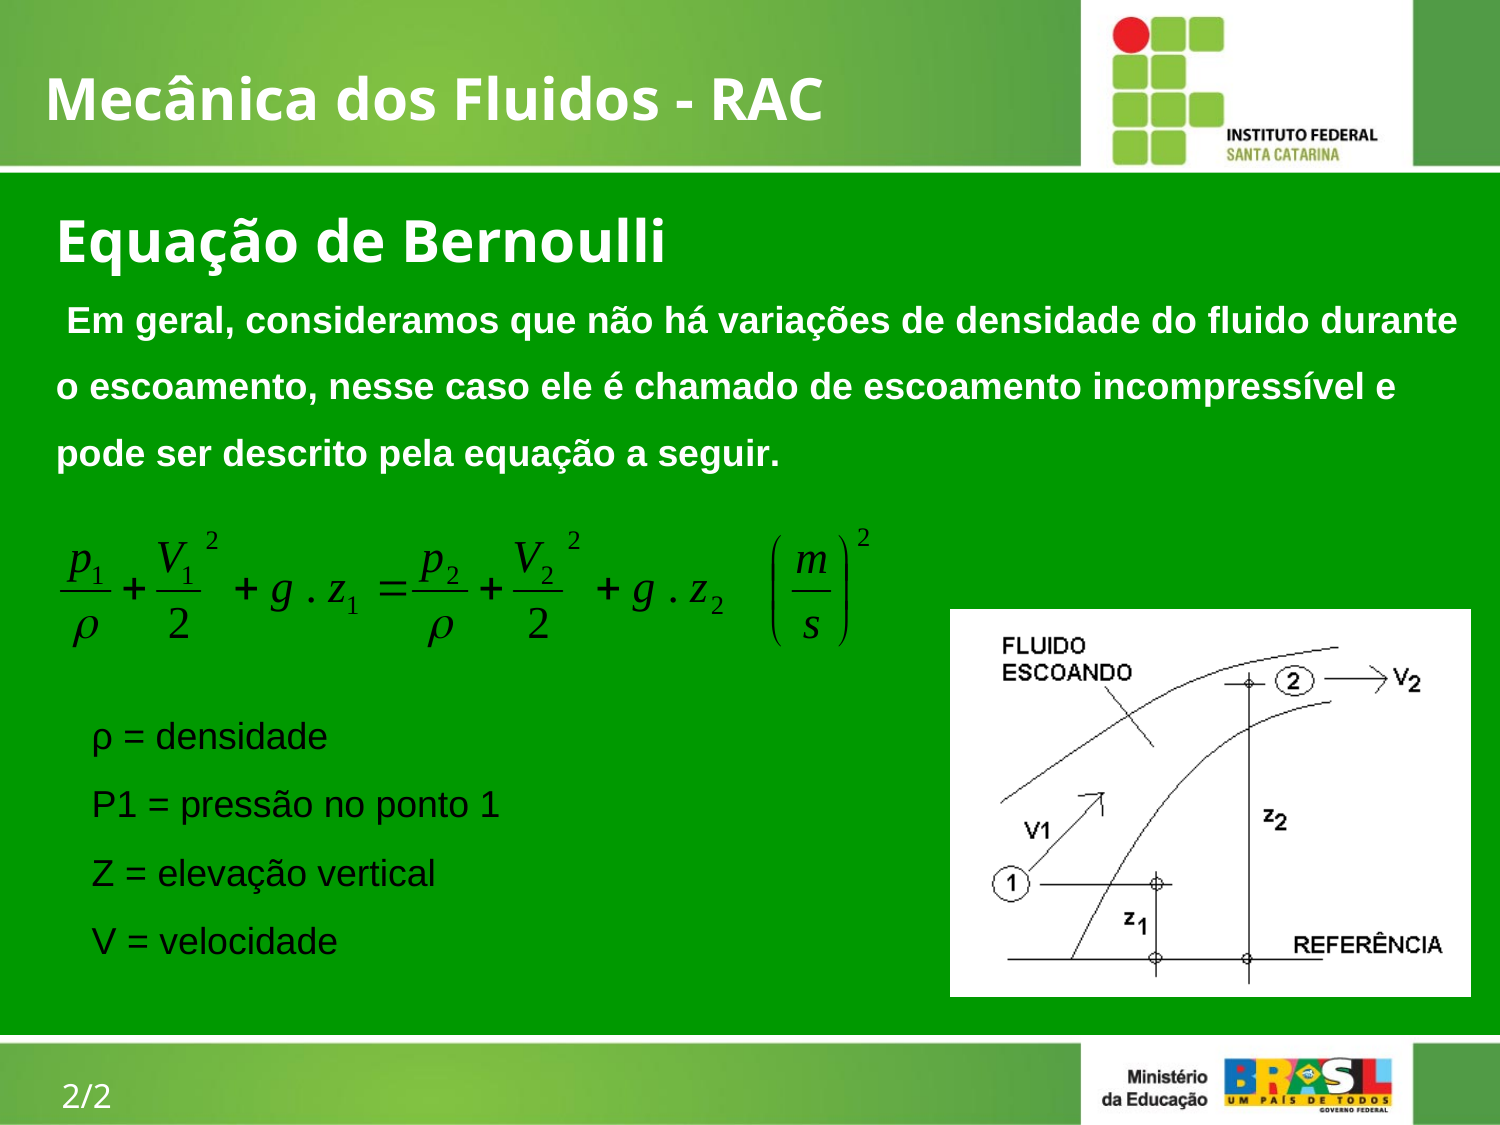

Mecânica dos Fluidos - RAC
Equação de Bernoulli
 Em geral, consideramos que não há variações de densidade do fluido durante o escoamento, nesse caso ele é chamado de escoamento incompressível e pode ser descrito pela equação a seguir.
ρ = densidade
P1 = pressão no ponto 1
Z = elevação vertical
V = velocidade
2/2